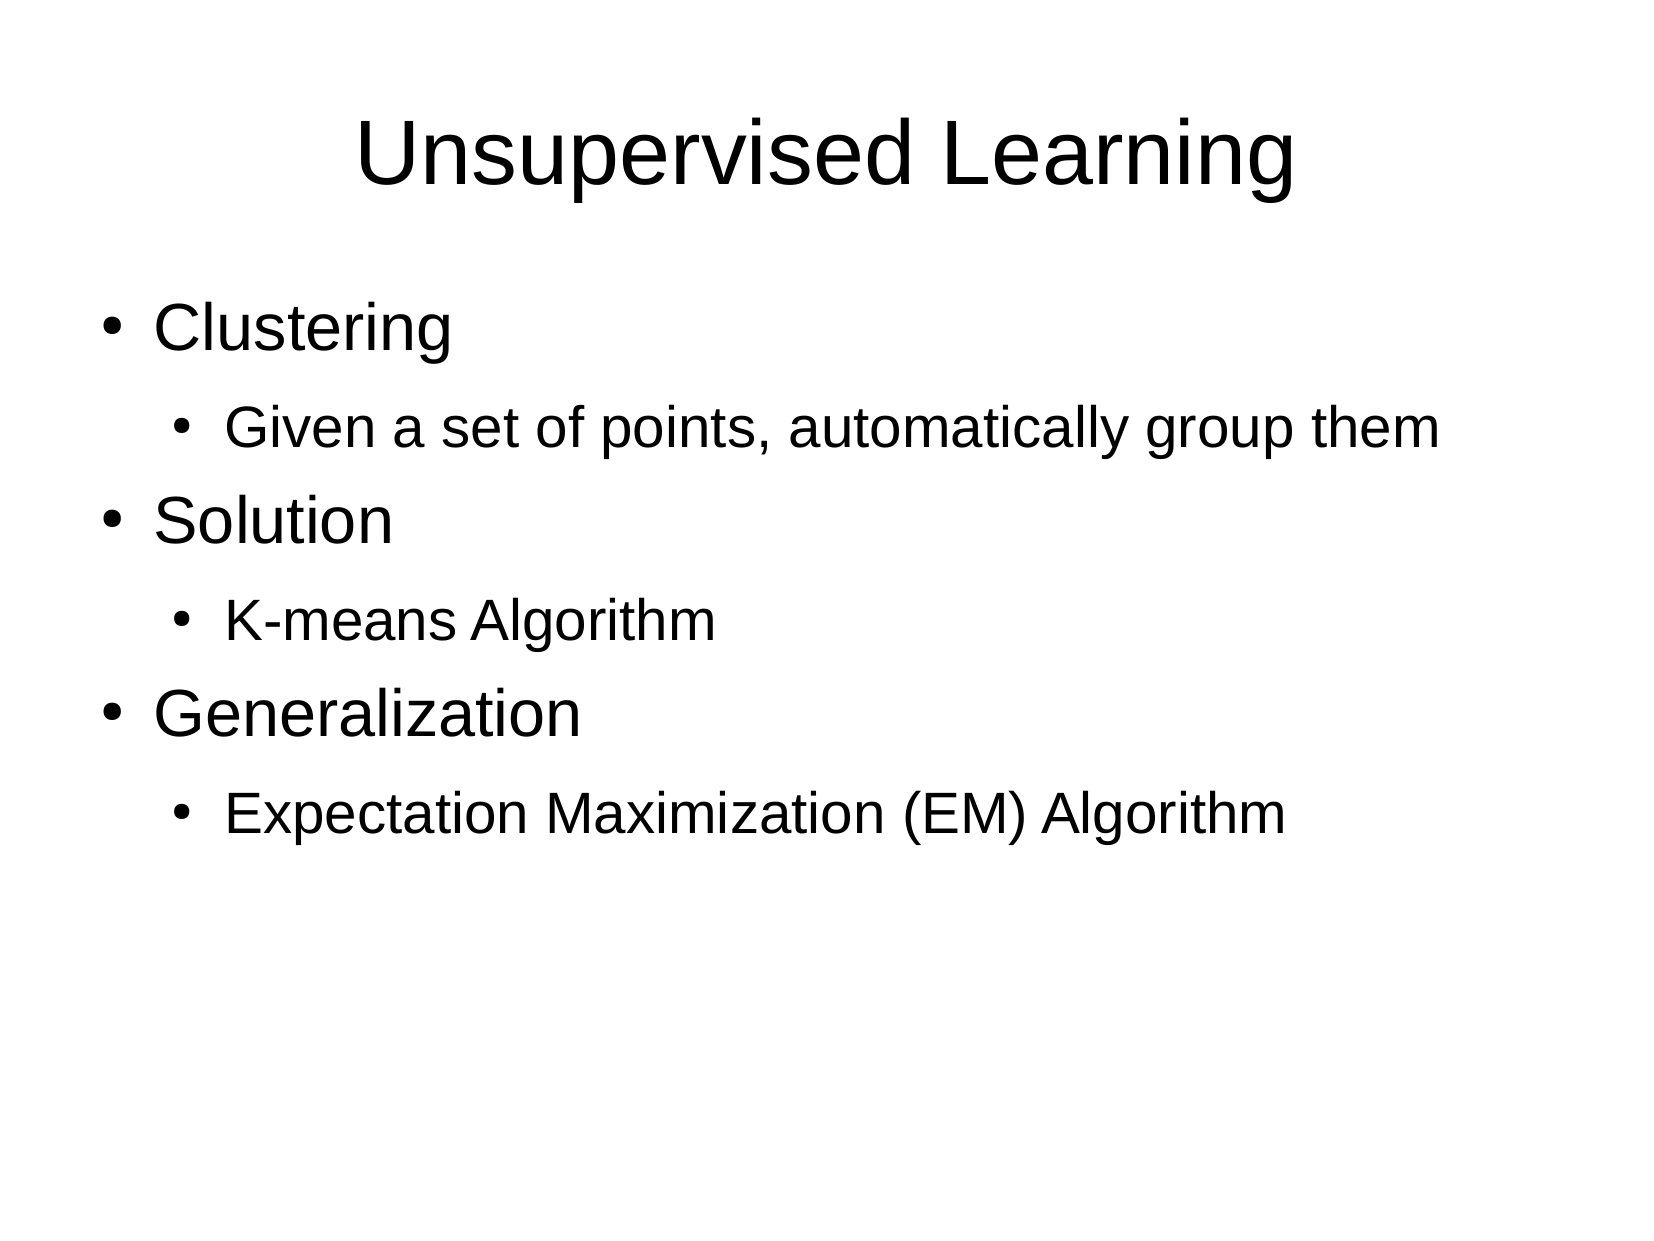

# Unsupervised Learning
Clustering
Given a set of points, automatically group them
Solution
K-means Algorithm
Generalization
Expectation Maximization (EM) Algorithm